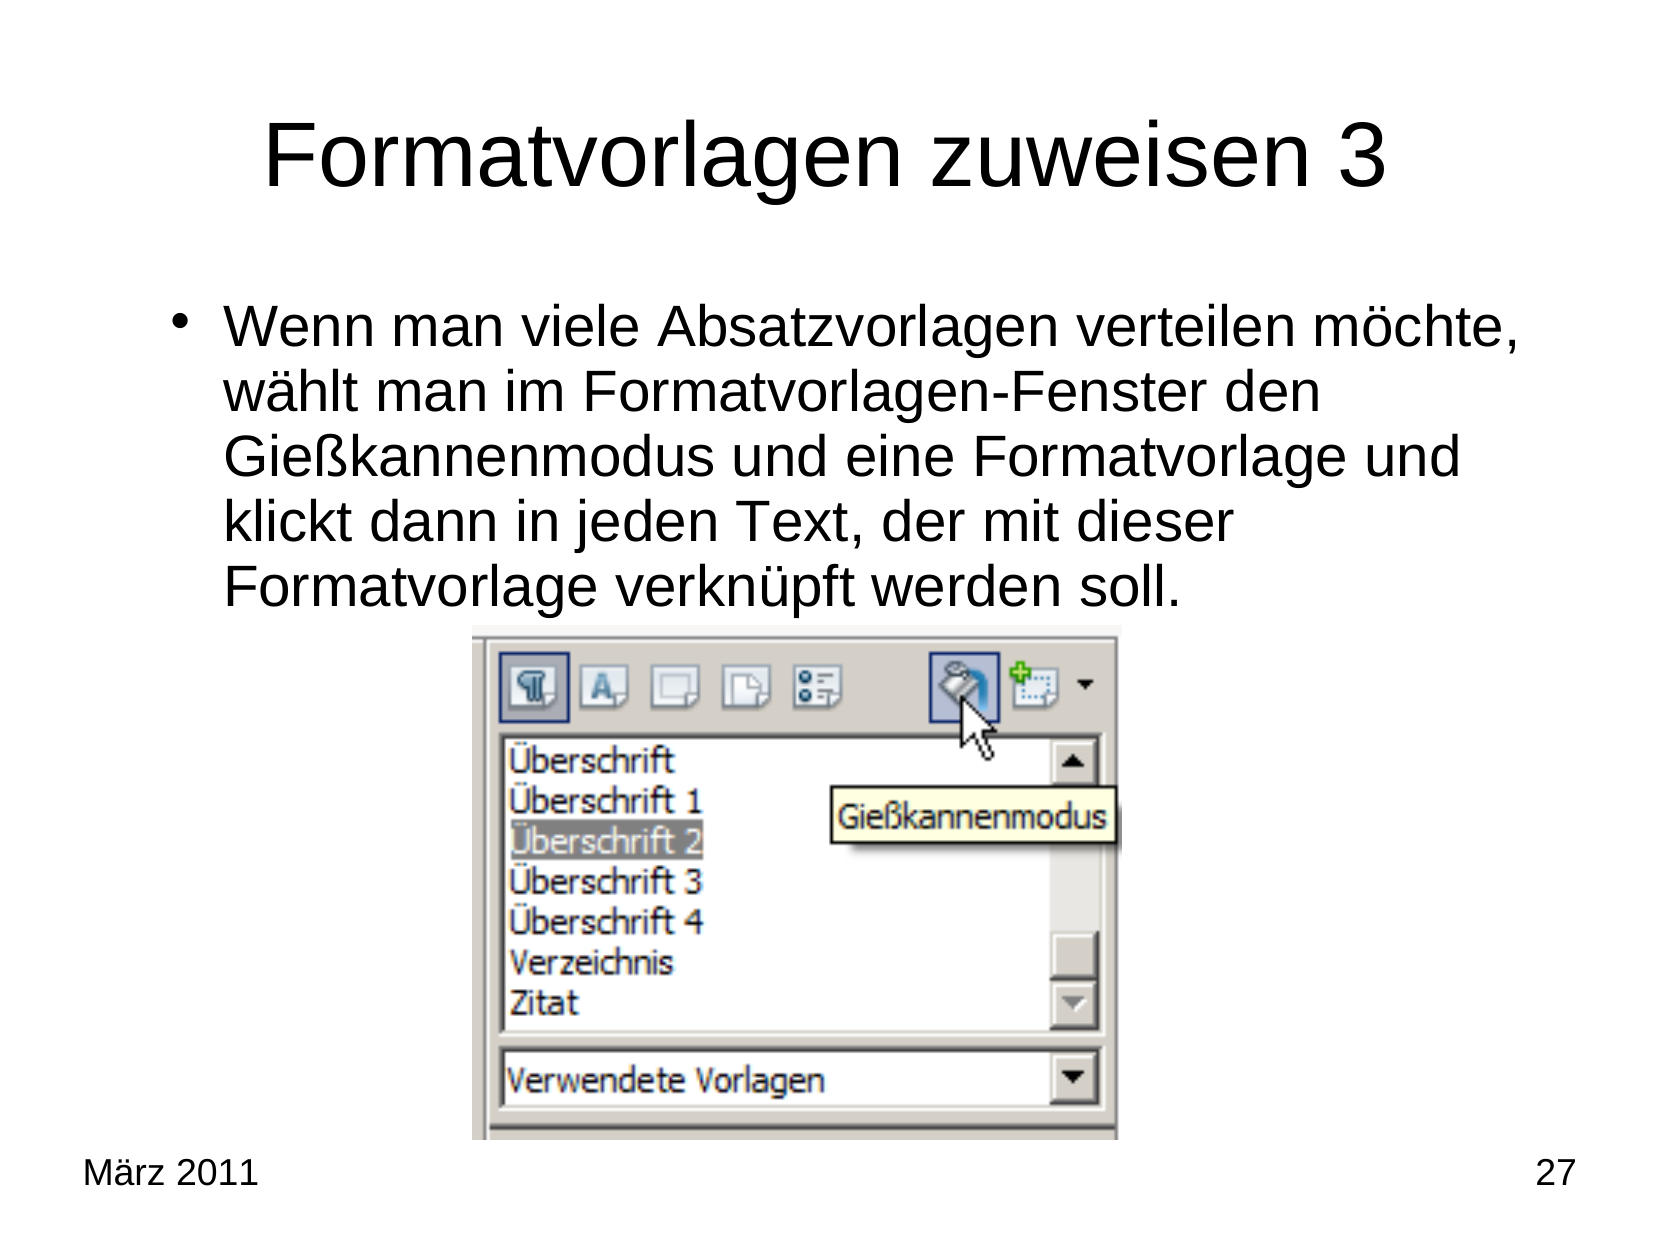

# Formatvorlagen zuweisen 3
Wenn man viele Absatzvorlagen verteilen möchte, wählt man im Formatvorlagen-Fenster den Gießkannenmodus und eine Formatvorlage und klickt dann in jeden Text, der mit dieser Formatvorlage verknüpft werden soll.
März 2011
27